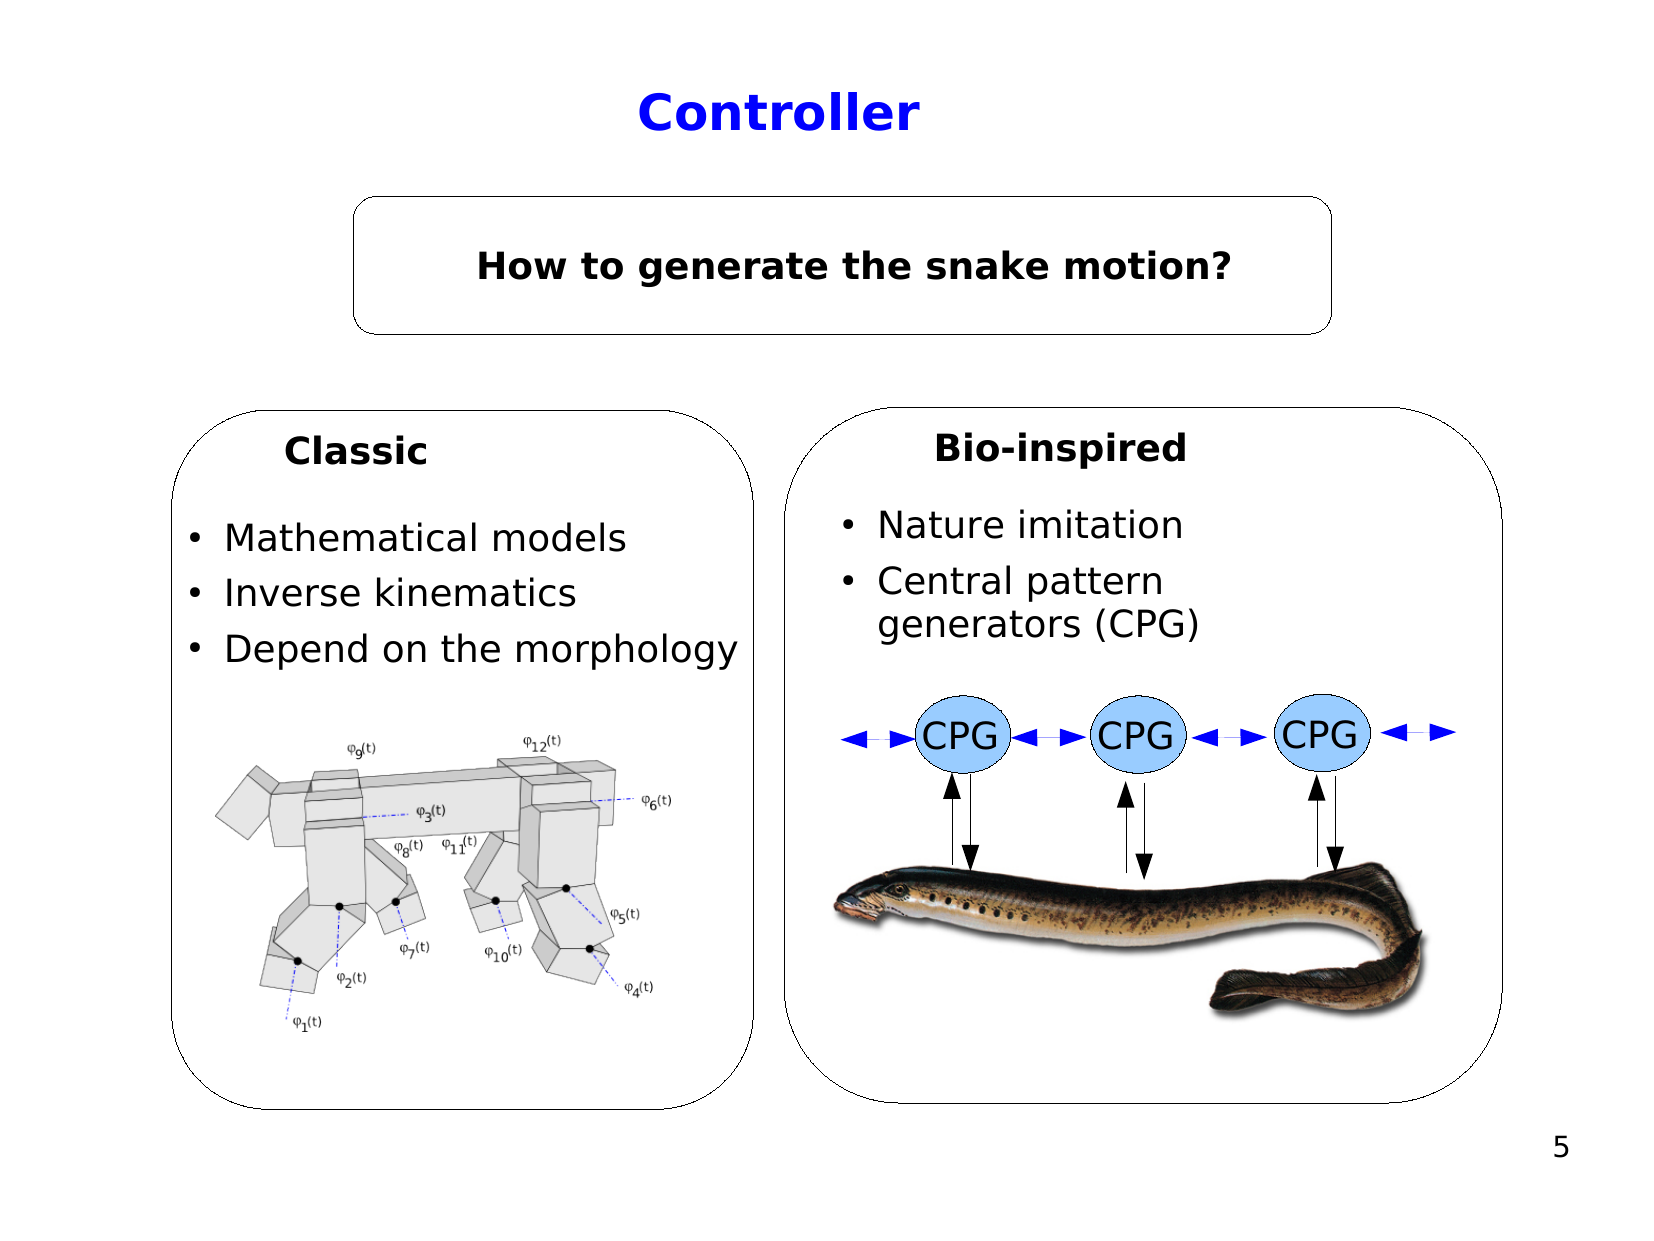

Controller
How to generate the snake motion?
Bio-inspired
Classic
Nature imitation
Central pattern generators (CPG)
Mathematical models
Inverse kinematics
Depend on the morphology
CPG
CPG
CPG
5